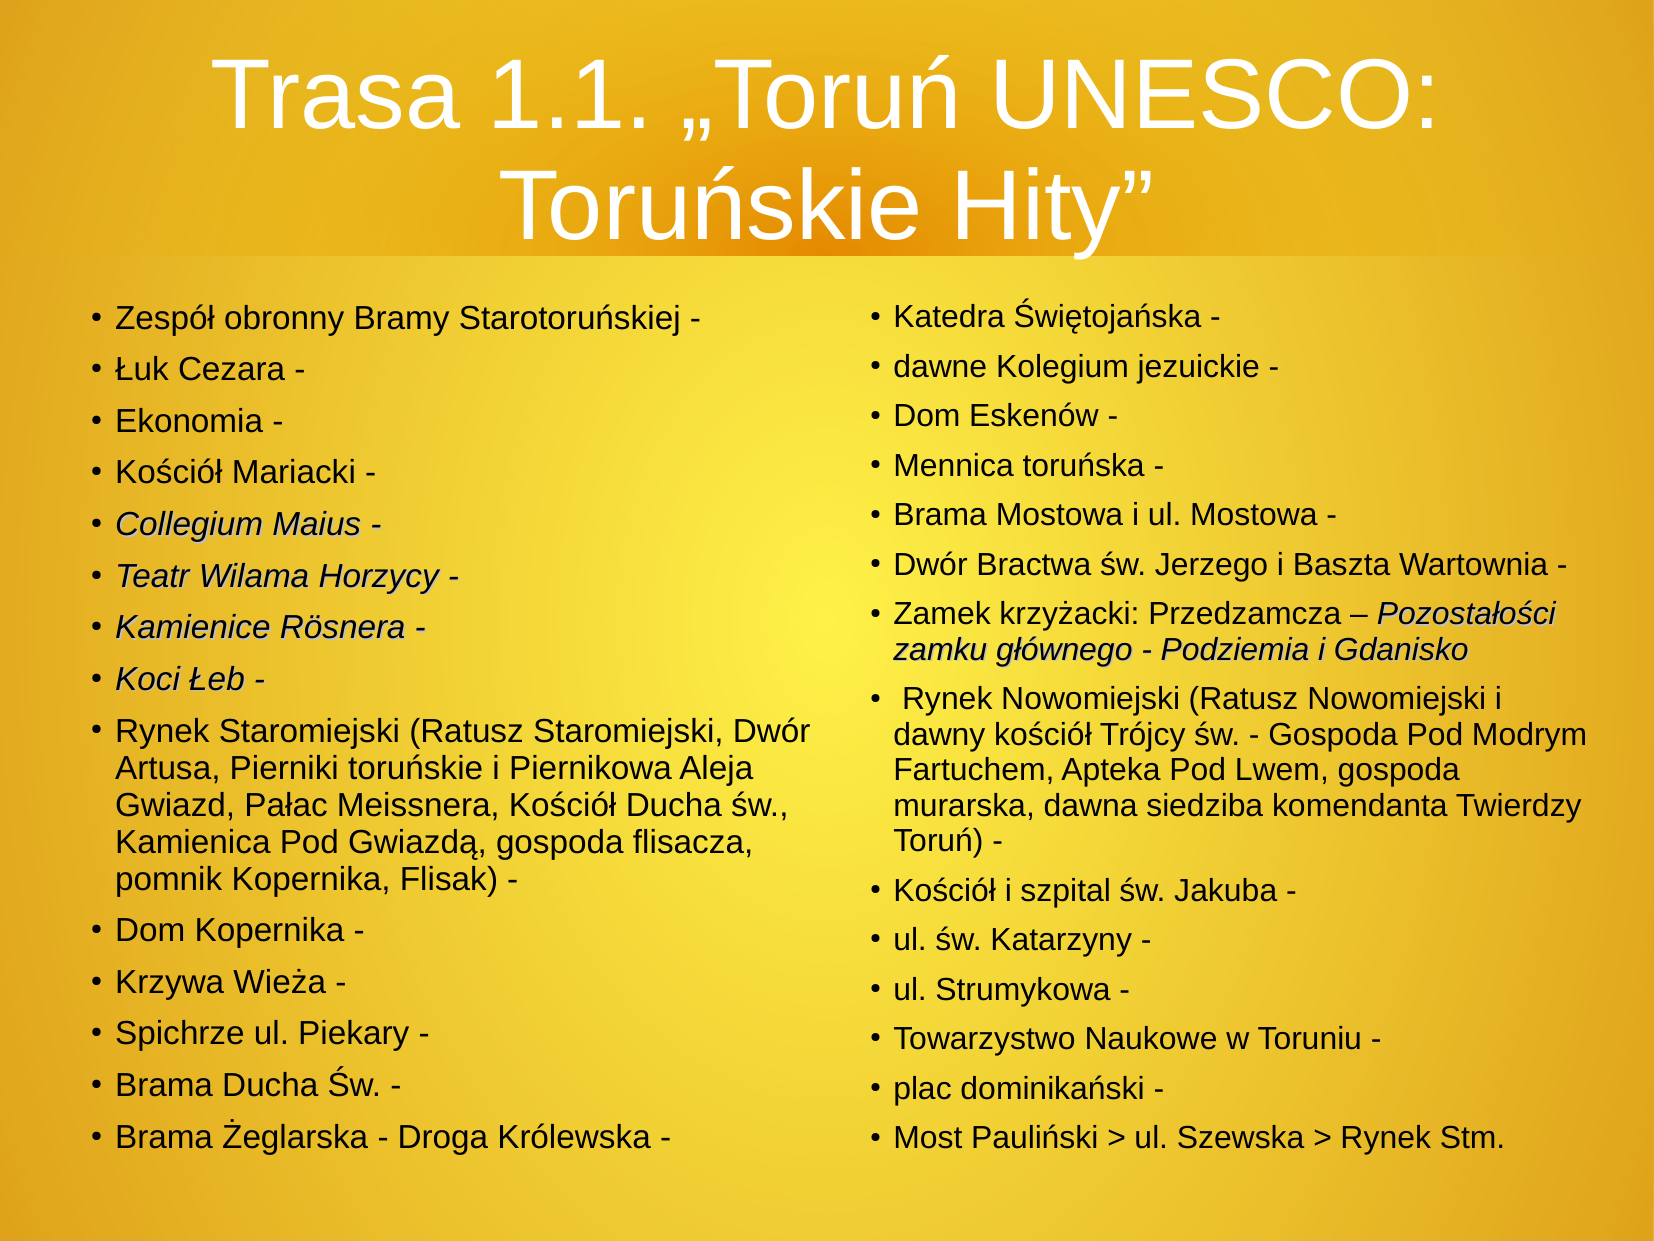

# Trasa 1.1. „Toruń UNESCO: Toruńskie Hity”
Zespół obronny Bramy Starotoruńskiej -
Łuk Cezara -
Ekonomia -
Kościół Mariacki -
Collegium Maius -
Teatr Wilama Horzycy -
Kamienice Rösnera -
Koci Łeb -
Rynek Staromiejski (Ratusz Staromiejski, Dwór Artusa, Pierniki toruńskie i Piernikowa Aleja Gwiazd, Pałac Meissnera, Kościół Ducha św., Kamienica Pod Gwiazdą, gospoda flisacza, pomnik Kopernika, Flisak) -
Dom Kopernika -
Krzywa Wieża -
Spichrze ul. Piekary -
Brama Ducha Św. -
Brama Żeglarska - Droga Królewska -
Katedra Świętojańska -
dawne Kolegium jezuickie -
Dom Eskenów -
Mennica toruńska -
Brama Mostowa i ul. Mostowa -
Dwór Bractwa św. Jerzego i Baszta Wartownia -
Zamek krzyżacki: Przedzamcza – Pozostałości zamku głównego - Podziemia i Gdanisko
 Rynek Nowomiejski (Ratusz Nowomiejski i dawny kościół Trójcy św. - Gospoda Pod Modrym Fartuchem, Apteka Pod Lwem, gospoda murarska, dawna siedziba komendanta Twierdzy Toruń) -
Kościół i szpital św. Jakuba -
ul. św. Katarzyny -
ul. Strumykowa -
Towarzystwo Naukowe w Toruniu -
plac dominikański -
Most Pauliński > ul. Szewska > Rynek Stm.